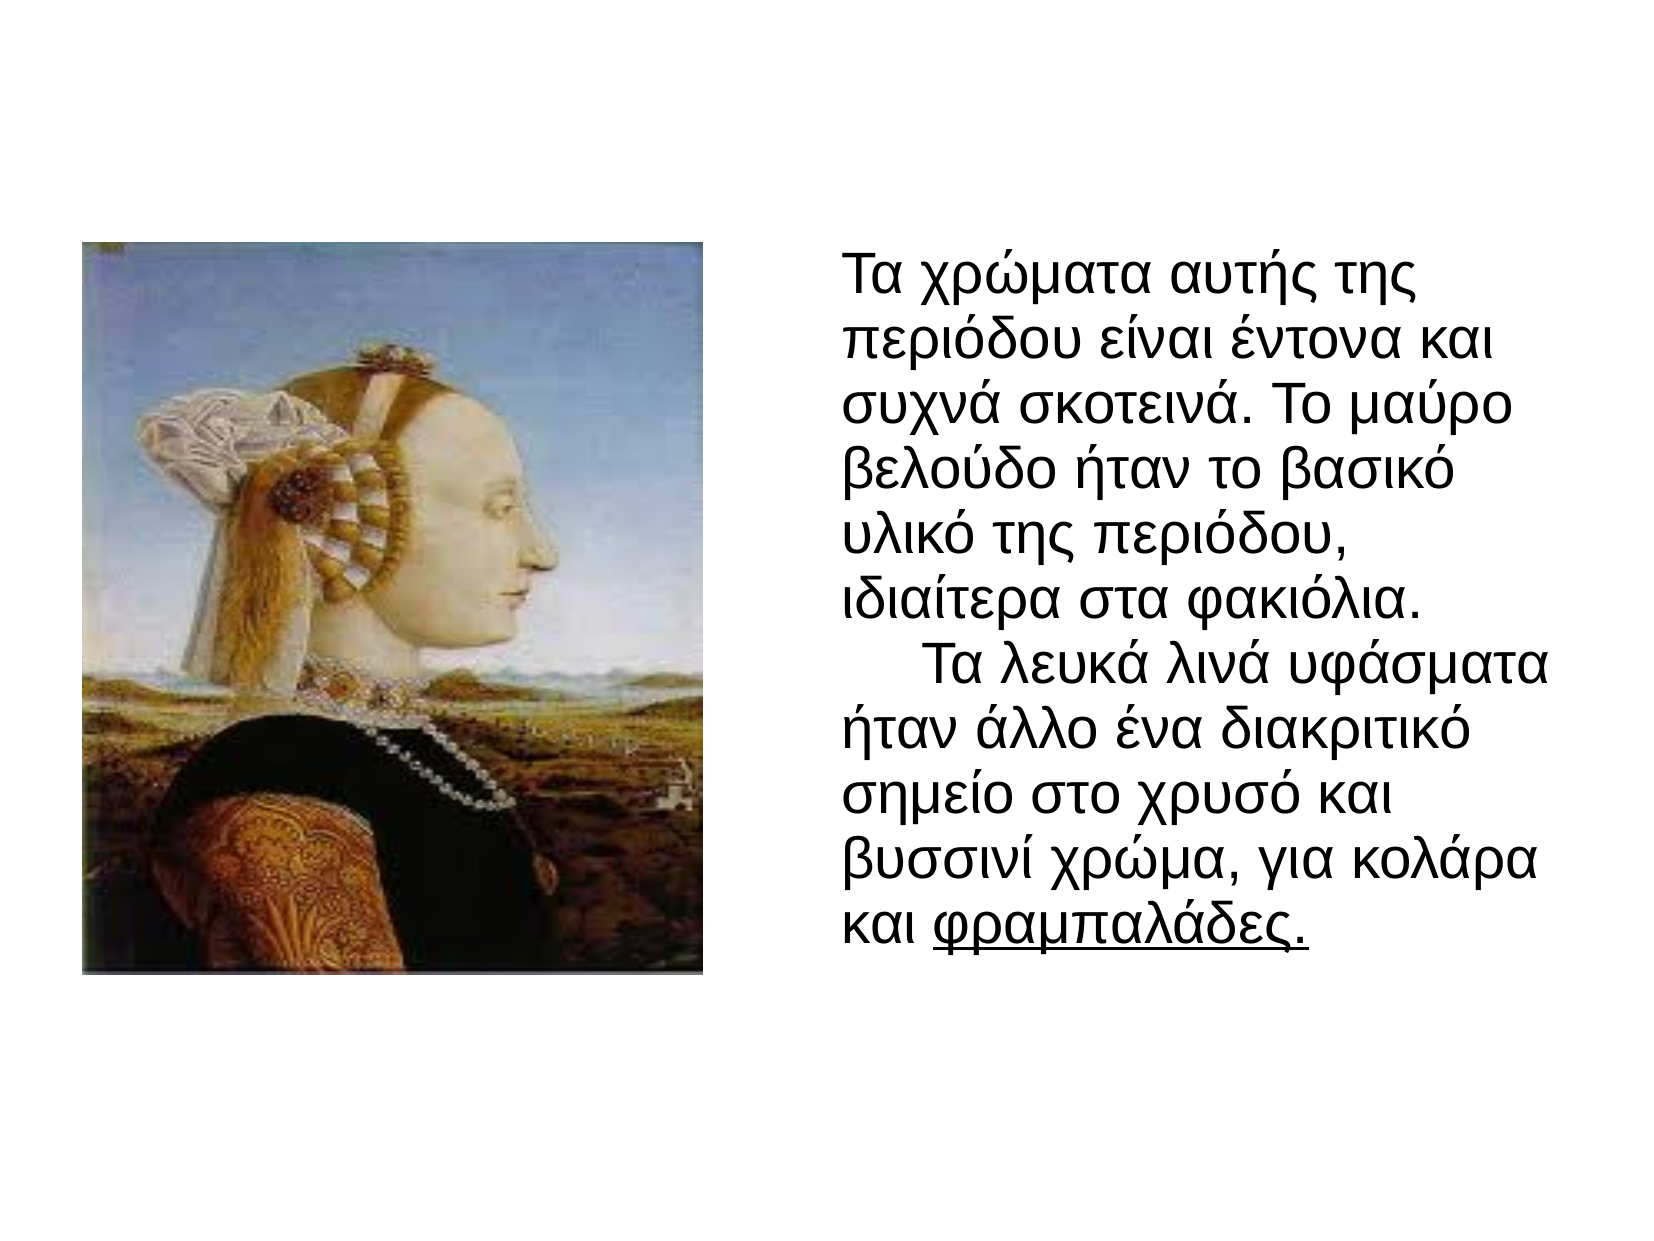

Τα χρώματα αυτής της περιόδου είναι έντονα και συχνά σκοτεινά. Το μαύρο βελούδο ήταν το βασικό υλικό της περιόδου, ιδιαίτερα στα φακιόλια. Τα λευκά λινά υφάσματα ήταν άλλο ένα διακριτικό σημείο στο χρυσό και βυσσινί χρώμα, για κολάρα και φραμπαλάδες.